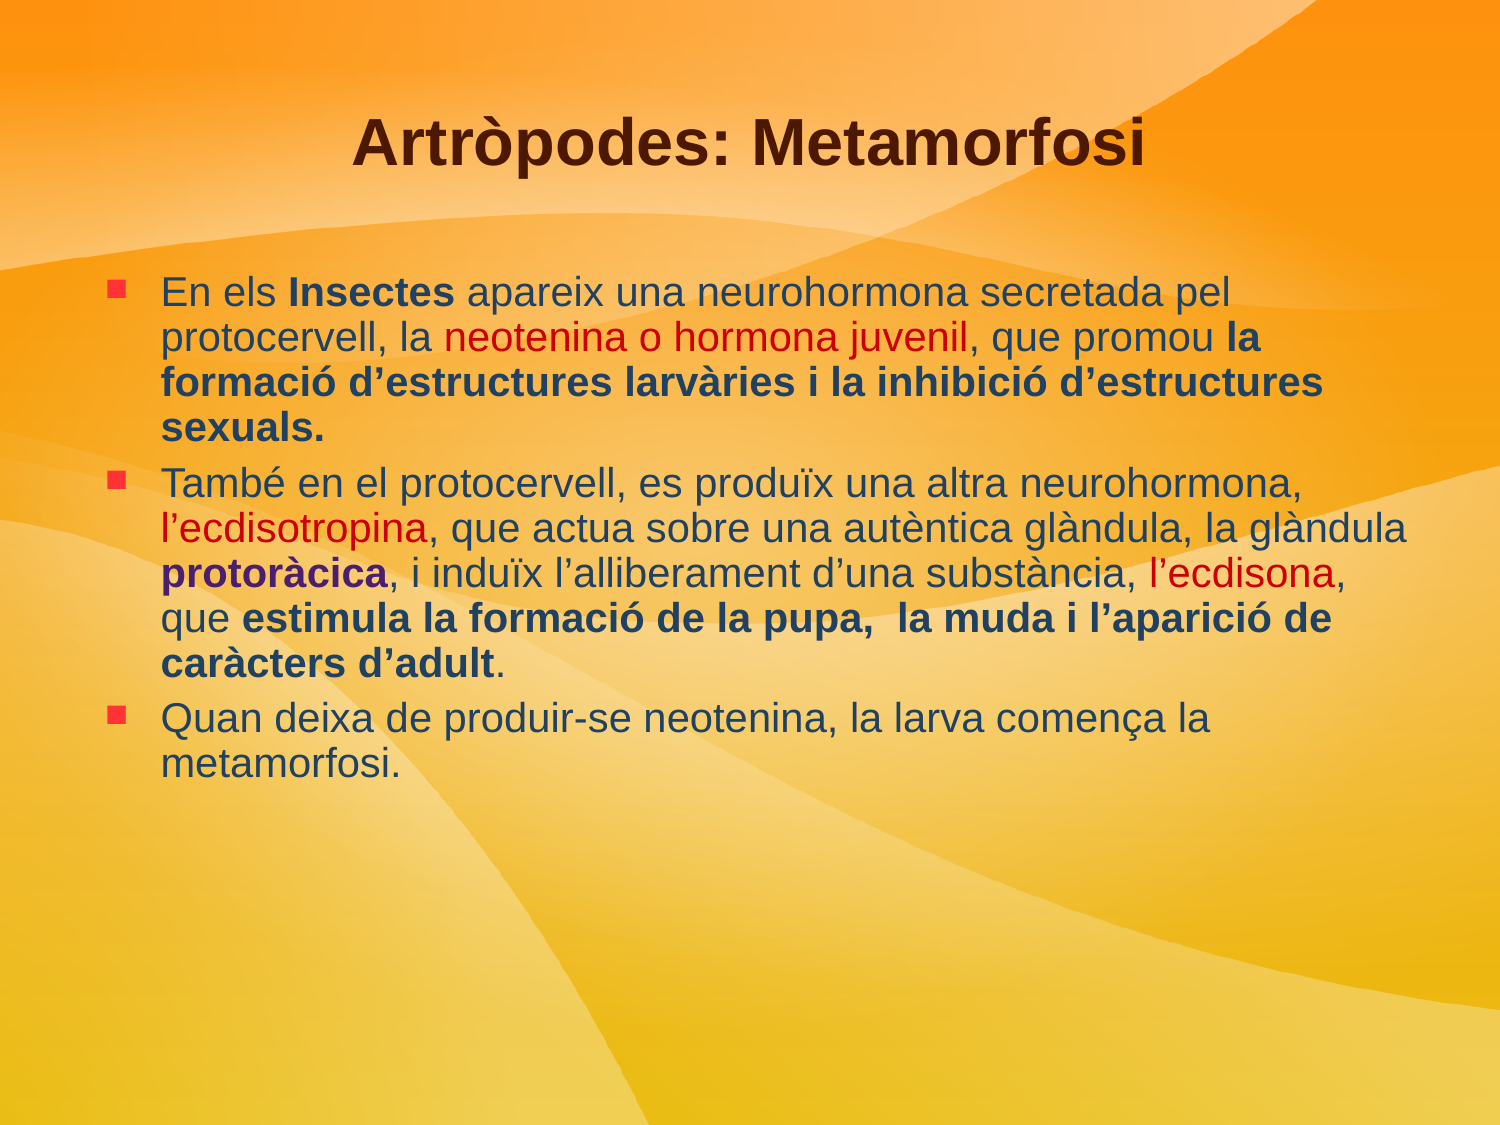

# Artròpodes: Metamorfosi
En els Insectes apareix una neurohormona secretada pel protocervell, la neotenina o hormona juvenil, que promou la formació d’estructures larvàries i la inhibició d’estructures sexuals.
També en el protocervell, es produïx una altra neurohormona, l’ecdisotropina, que actua sobre una autèntica glàndula, la glàndula protoràcica, i induïx l’alliberament d’una substància, l’ecdisona, que estimula la formació de la pupa, la muda i l’aparició de caràcters d’adult.
Quan deixa de produir-se neotenina, la larva comença la metamorfosi.